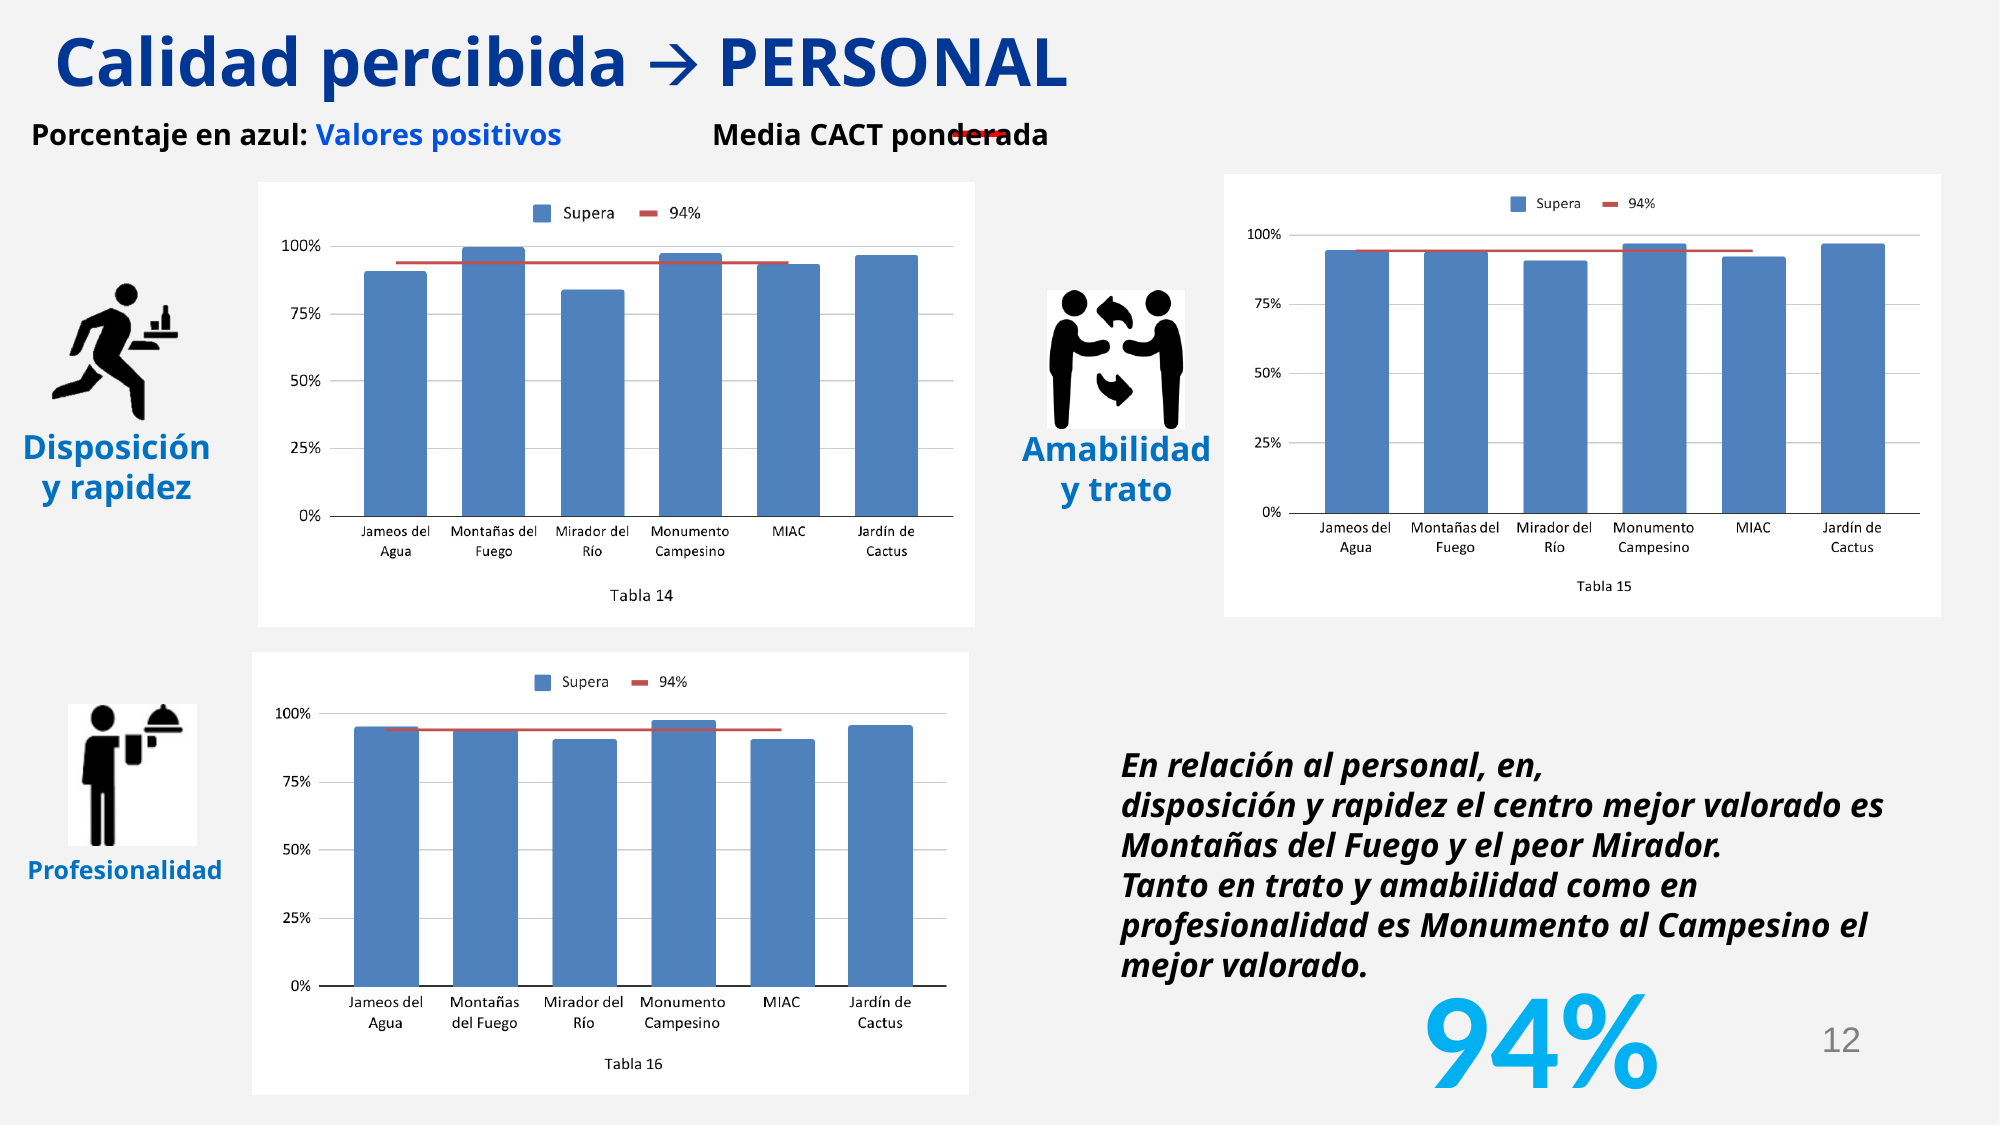

Calidad percibida 🡪 PERSONAL
 Porcentaje en azul: Valores positivos Media CACT ponderada
Disposición y rapidez
Amabilidad y trato
En relación al personal, en,
disposición y rapidez el centro mejor valorado es Montañas del Fuego y el peor Mirador.
Tanto en trato y amabilidad como en profesionalidad es Monumento al Campesino el mejor valorado.
Profesionalidad
94%